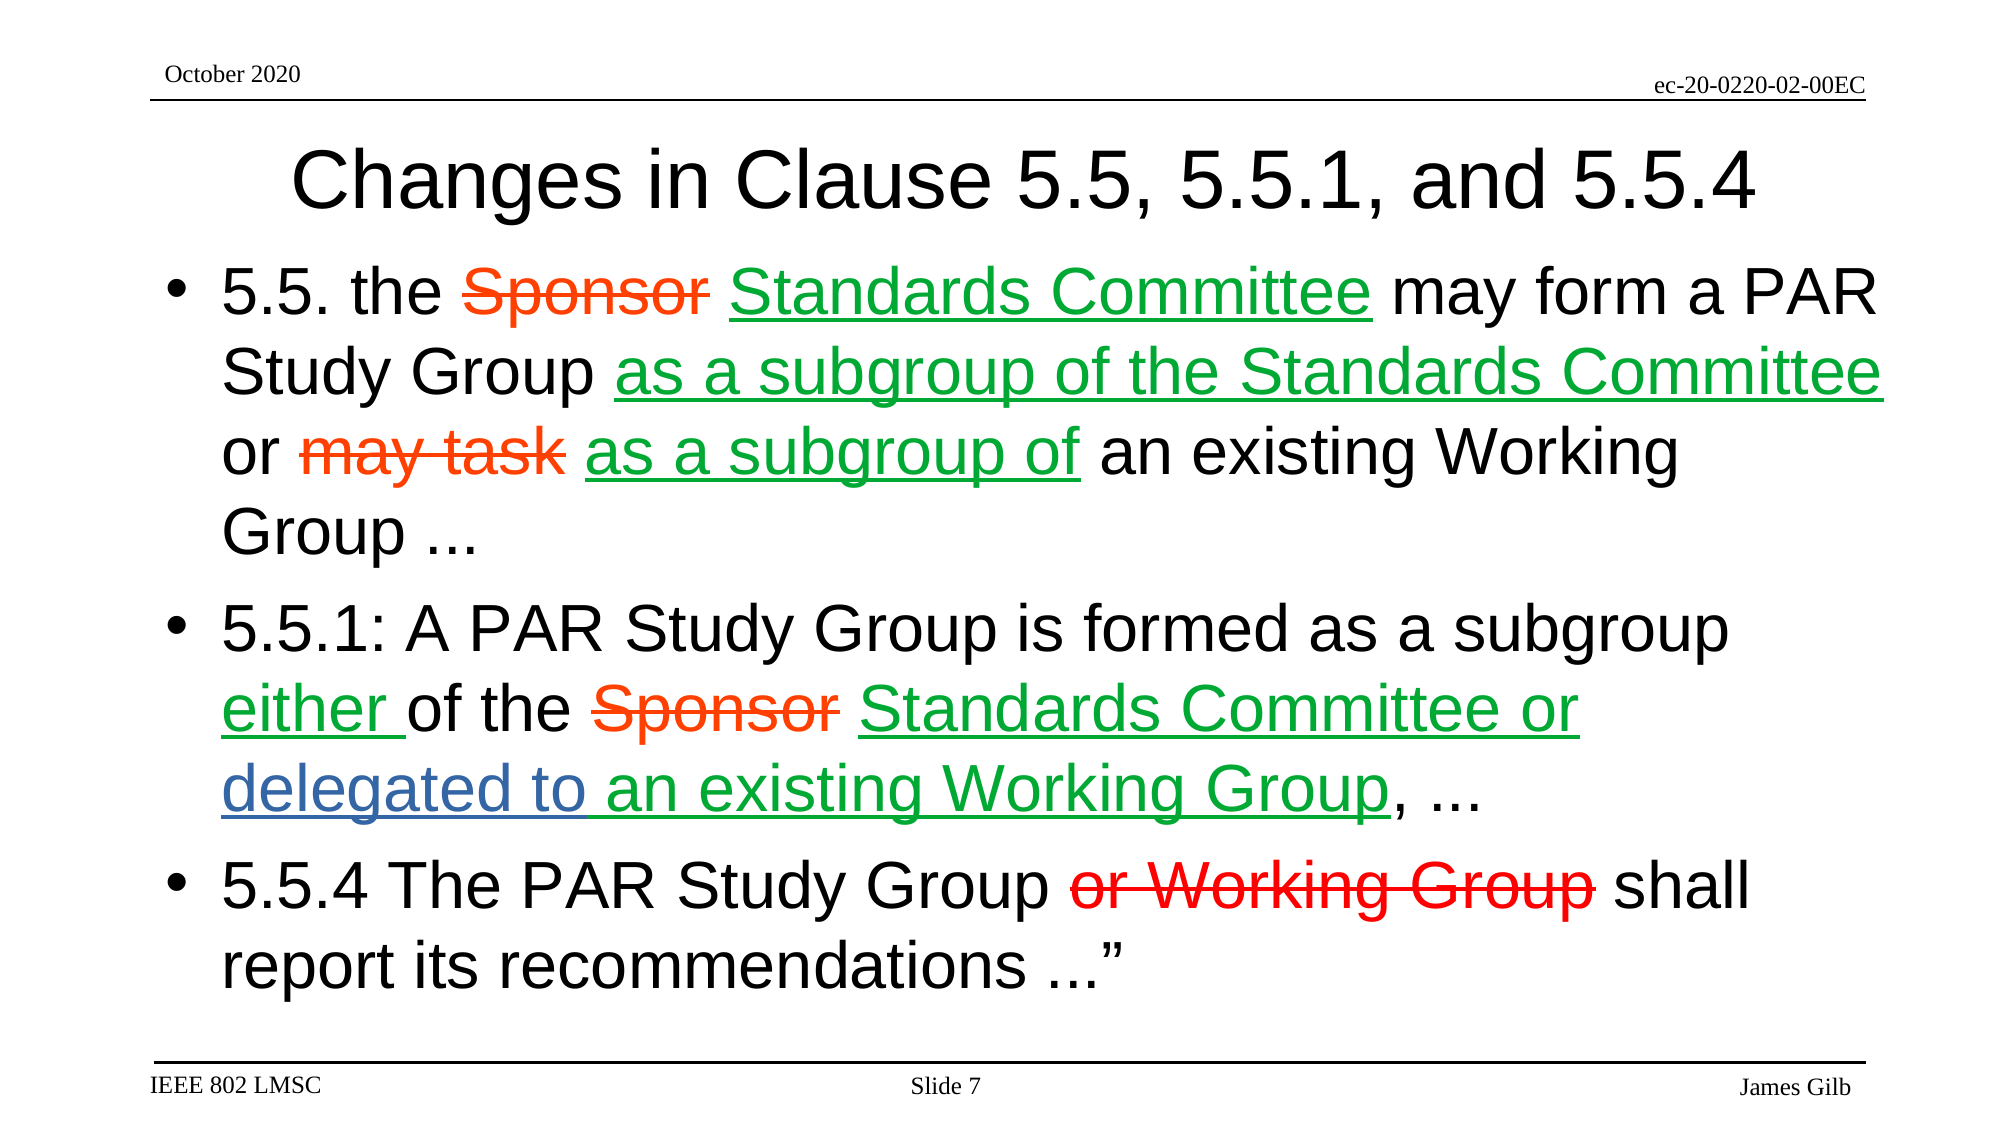

# Changes in Clause 5.5, 5.5.1, and 5.5.4
5.5. the Sponsor Standards Committee may form a PAR Study Group as a subgroup of the Standards Committee or may task as a subgroup of an existing Working Group ...
5.5.1: A PAR Study Group is formed as a subgroup either of the Sponsor Standards Committee or delegated to an existing Working Group, ...
5.5.4 The PAR Study Group or Working Group shall report its recommendations ...”
7